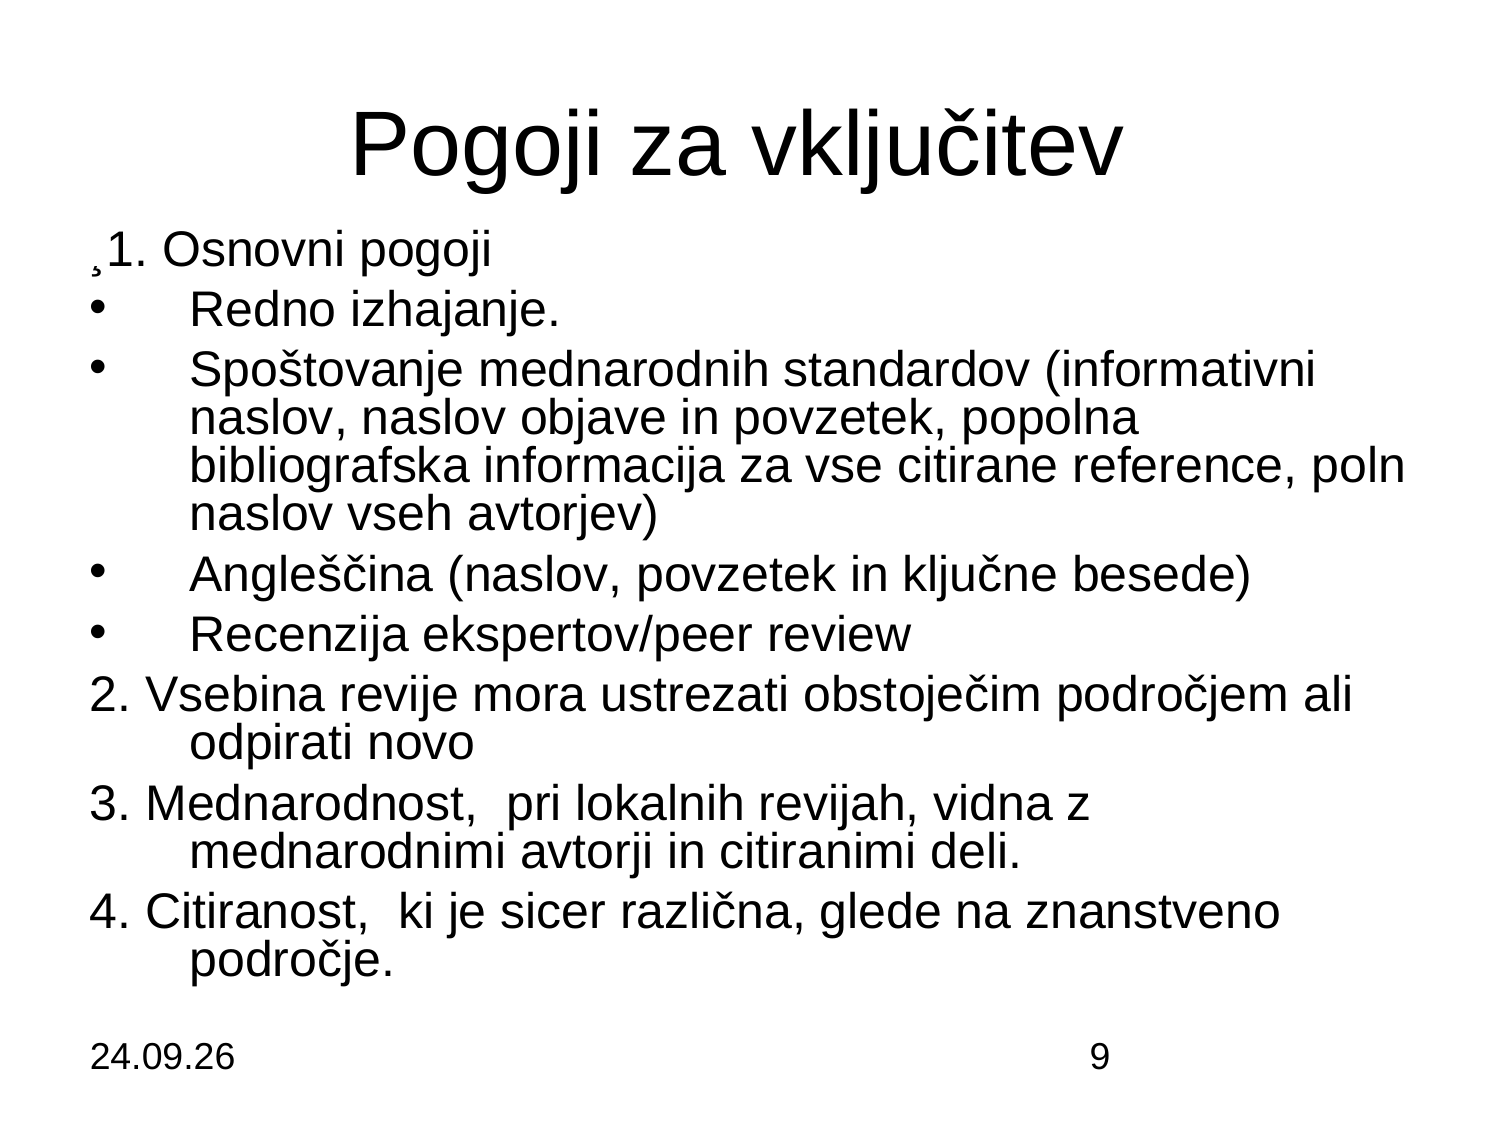

# Pogoji za vključitev
¸1. Osnovni pogoji
Redno izhajanje.
Spoštovanje mednarodnih standardov (informativni naslov, naslov objave in povzetek, popolna bibliografska informacija za vse citirane reference, poln naslov vseh avtorjev)
Angleščina (naslov, povzetek in ključne besede)
Recenzija ekspertov/peer review
2. Vsebina revije mora ustrezati obstoječim področjem ali odpirati novo
3. Mednarodnost, pri lokalnih revijah, vidna z mednarodnimi avtorji in citiranimi deli.
4. Citiranost, ki je sicer različna, glede na znanstveno področje.
9